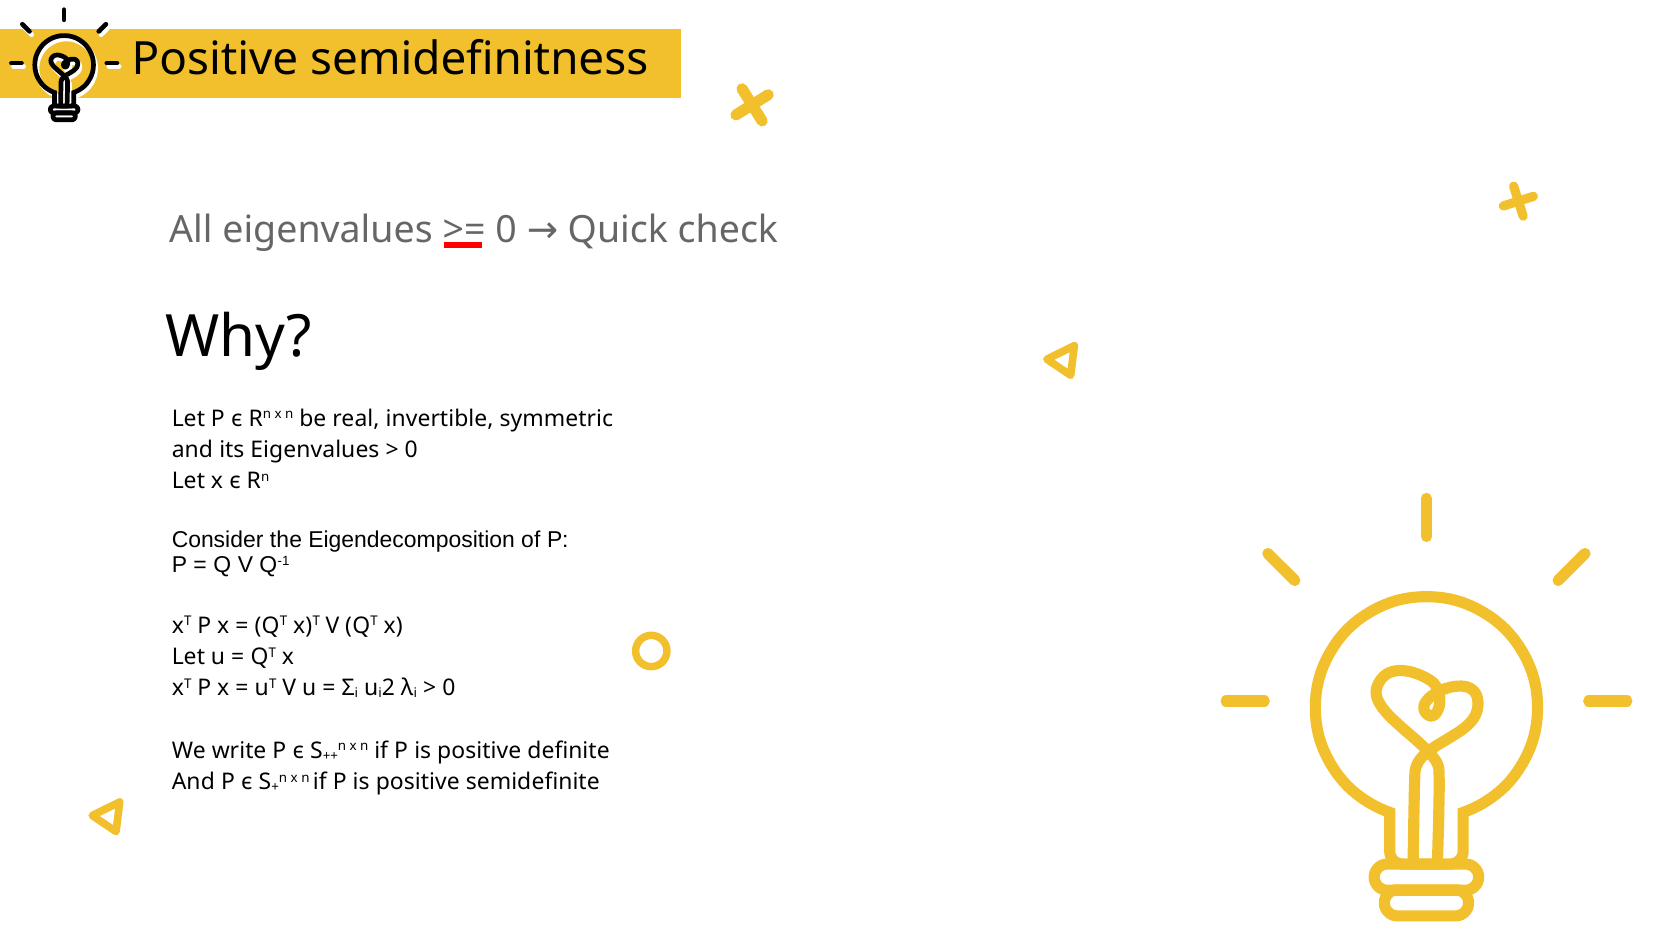

Positive semidefinitness
# All eigenvalues >= 0 → Quick check
Why?
Let P ϵ Rn x n be real, invertible, symmetric and its Eigenvalues > 0
Let x ϵ Rn
Consider the Eigendecomposition of P:
P = Q V Q-1
xT P x = (QT x)T V (QT x)
Let u = QT x
xT P x = uT V u = Σi ui2 λi > 0
We write P ϵ S++n x n if P is positive definite
And P ϵ S+n x n if P is positive semidefinite